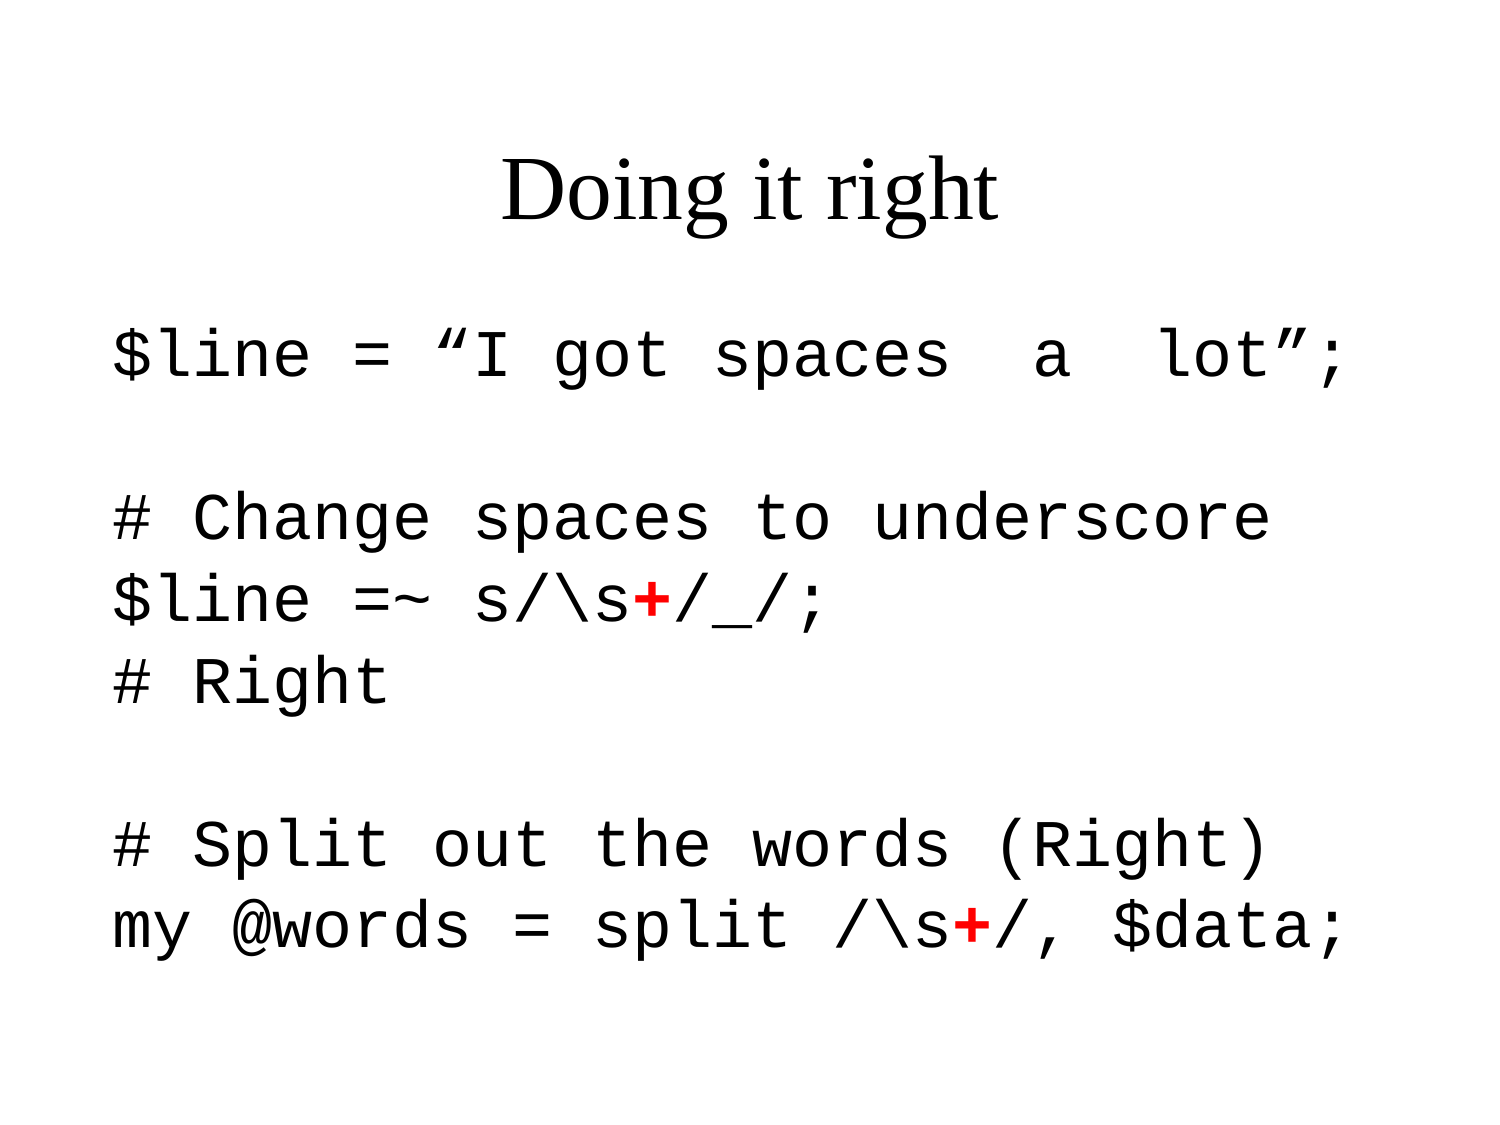

# Doing it right
$line = “I got spaces a lot”;
# Change spaces to underscore
$line =~ s/\s+/_/;
# Right
# Split out the words (Right)
my @words = split /\s+/, $data;